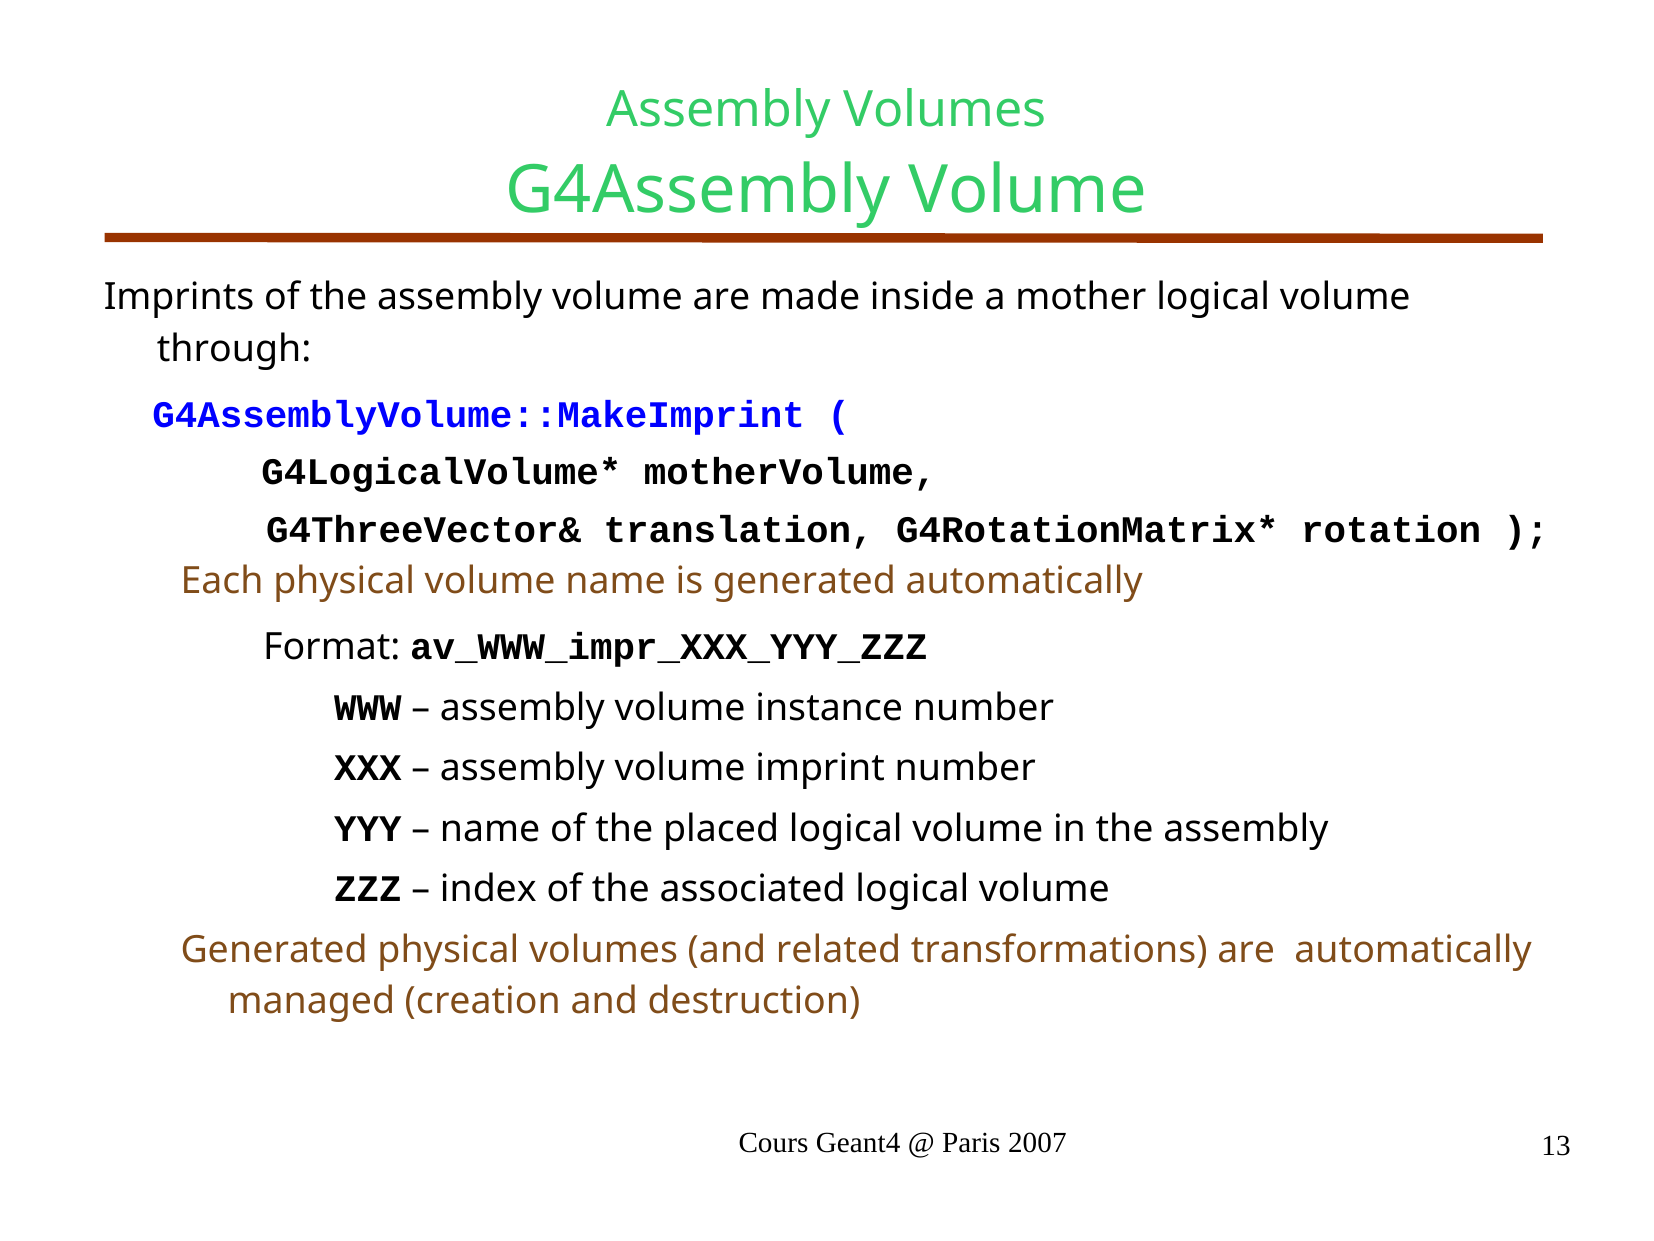

# Assembly Volumes G4Assembly Volume
Imprints of the assembly volume are made inside a mother logical volume through:
 G4AssemblyVolume::MakeImprint (
 G4LogicalVolume* motherVolume,
 G4ThreeVector& translation, G4RotationMatrix* rotation );
Each physical volume name is generated automatically
Format: av_WWW_impr_XXX_YYY_ZZZ
WWW – assembly volume instance number
XXX – assembly volume imprint number
YYY – name of the placed logical volume in the assembly
ZZZ – index of the associated logical volume
Generated physical volumes (and related transformations) are automatically managed (creation and destruction)
Cours Geant4 @ Paris 2007
13